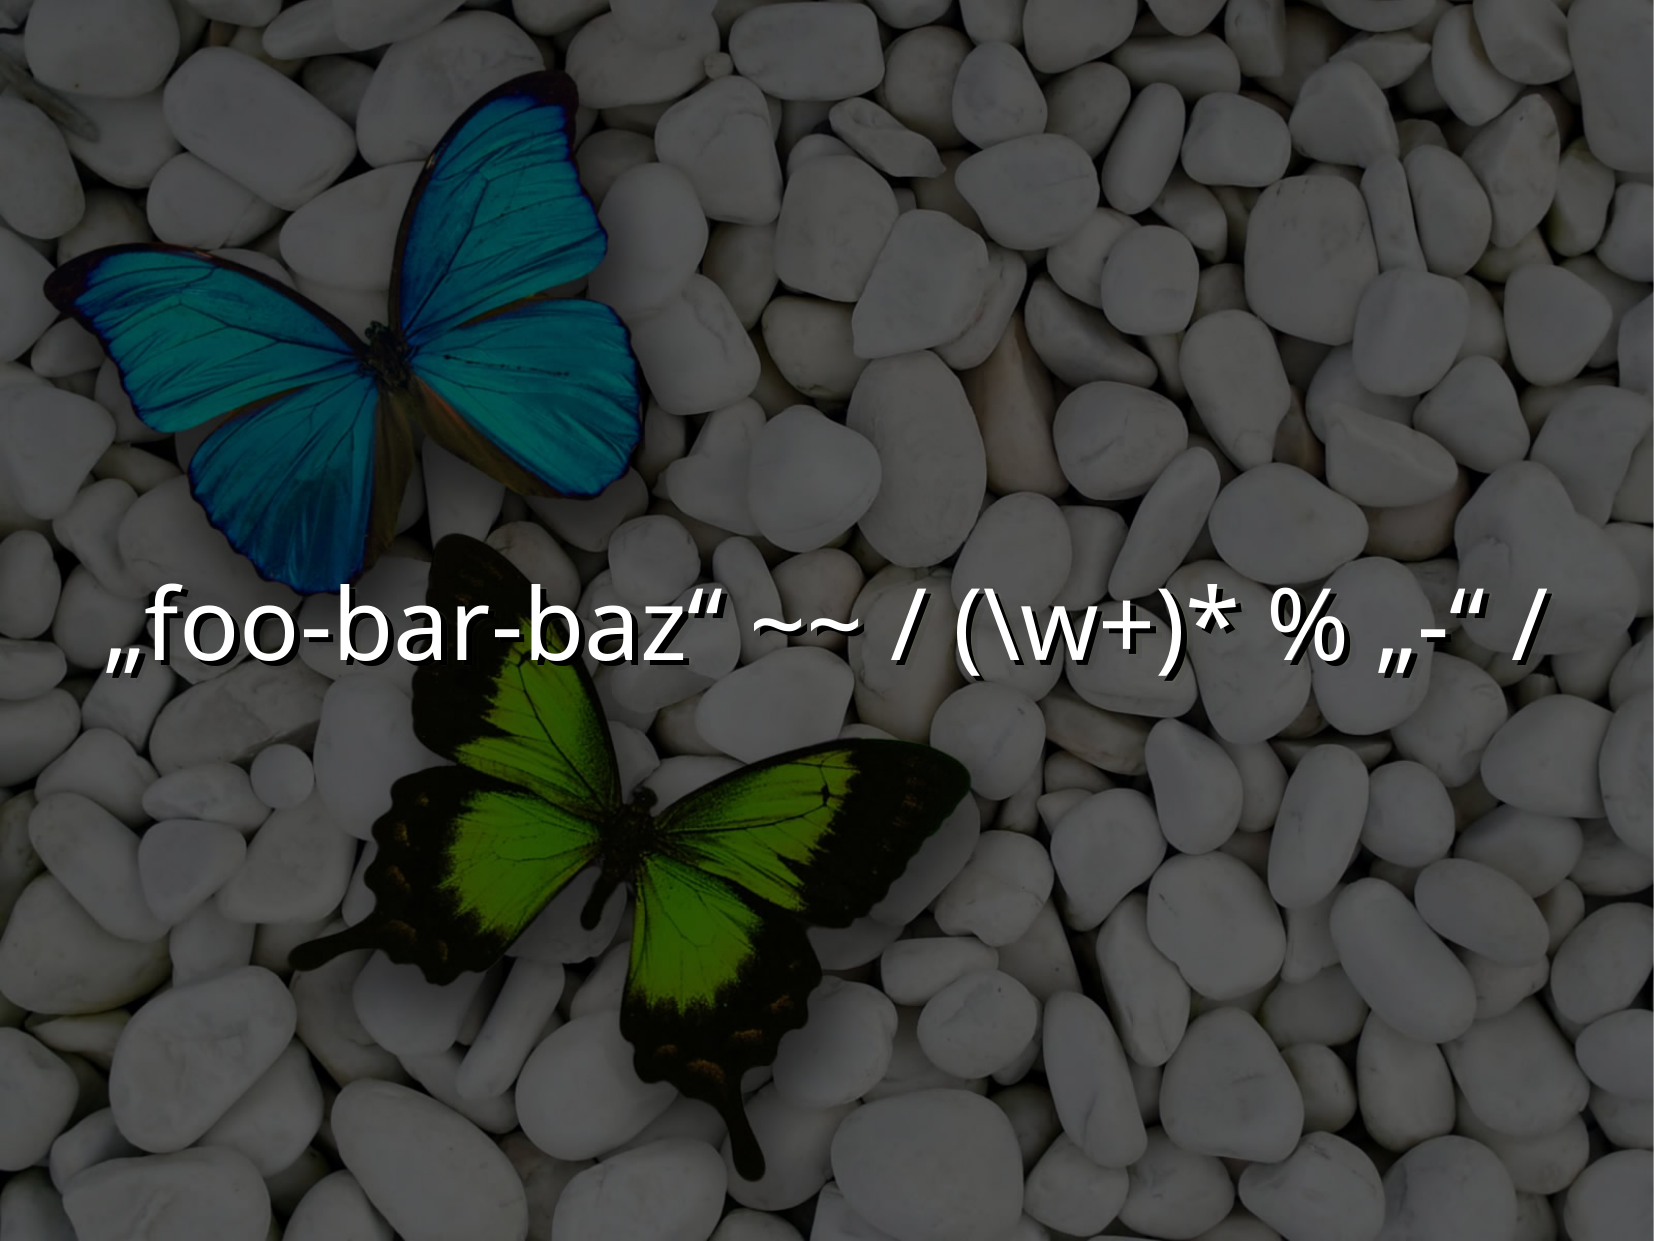

#
„foo-bar-baz“ ~~ / (\w+)* % „-“ /